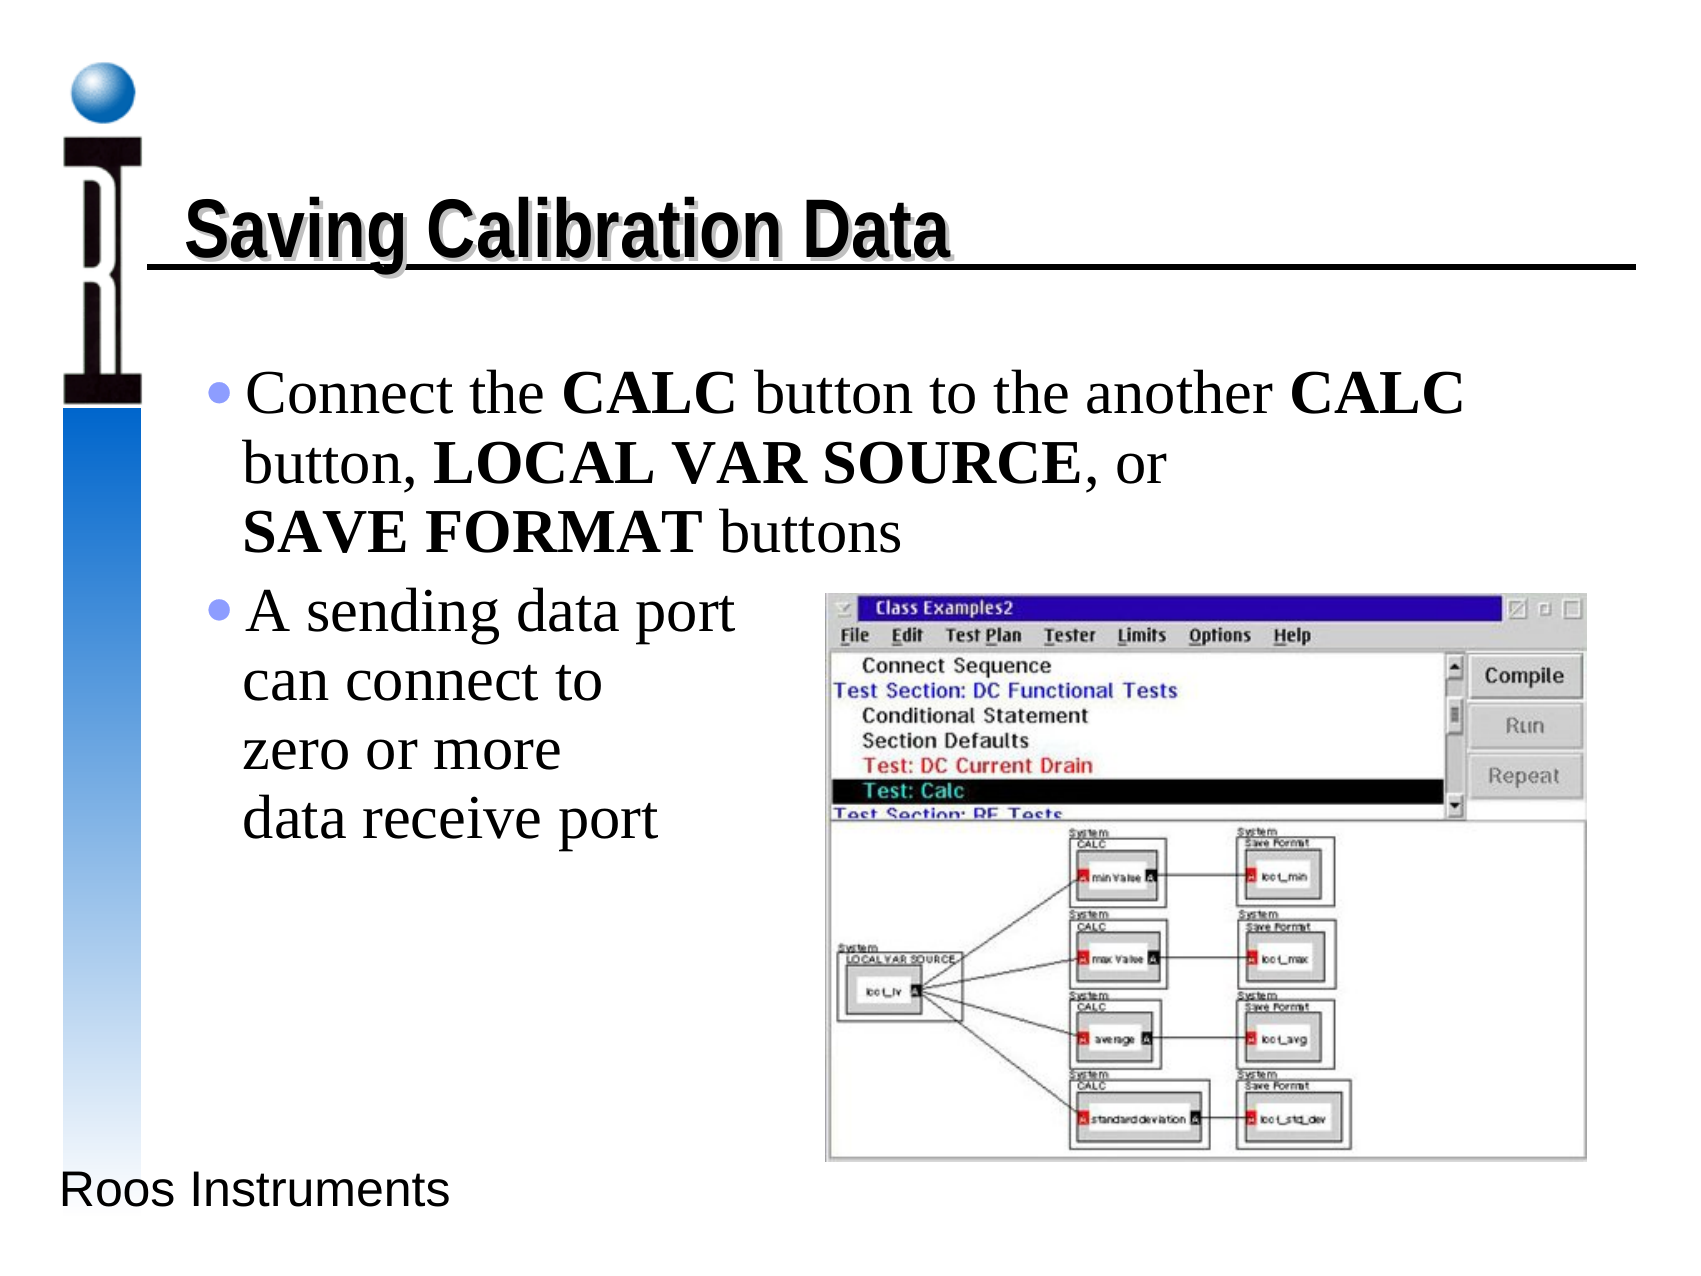

Saving Calibration Data
Connect the CALC button to the another CALC button, LOCAL VAR SOURCE, or
SAVE FORMAT buttons
A sending data port
can connect to
zero or more
data receive port